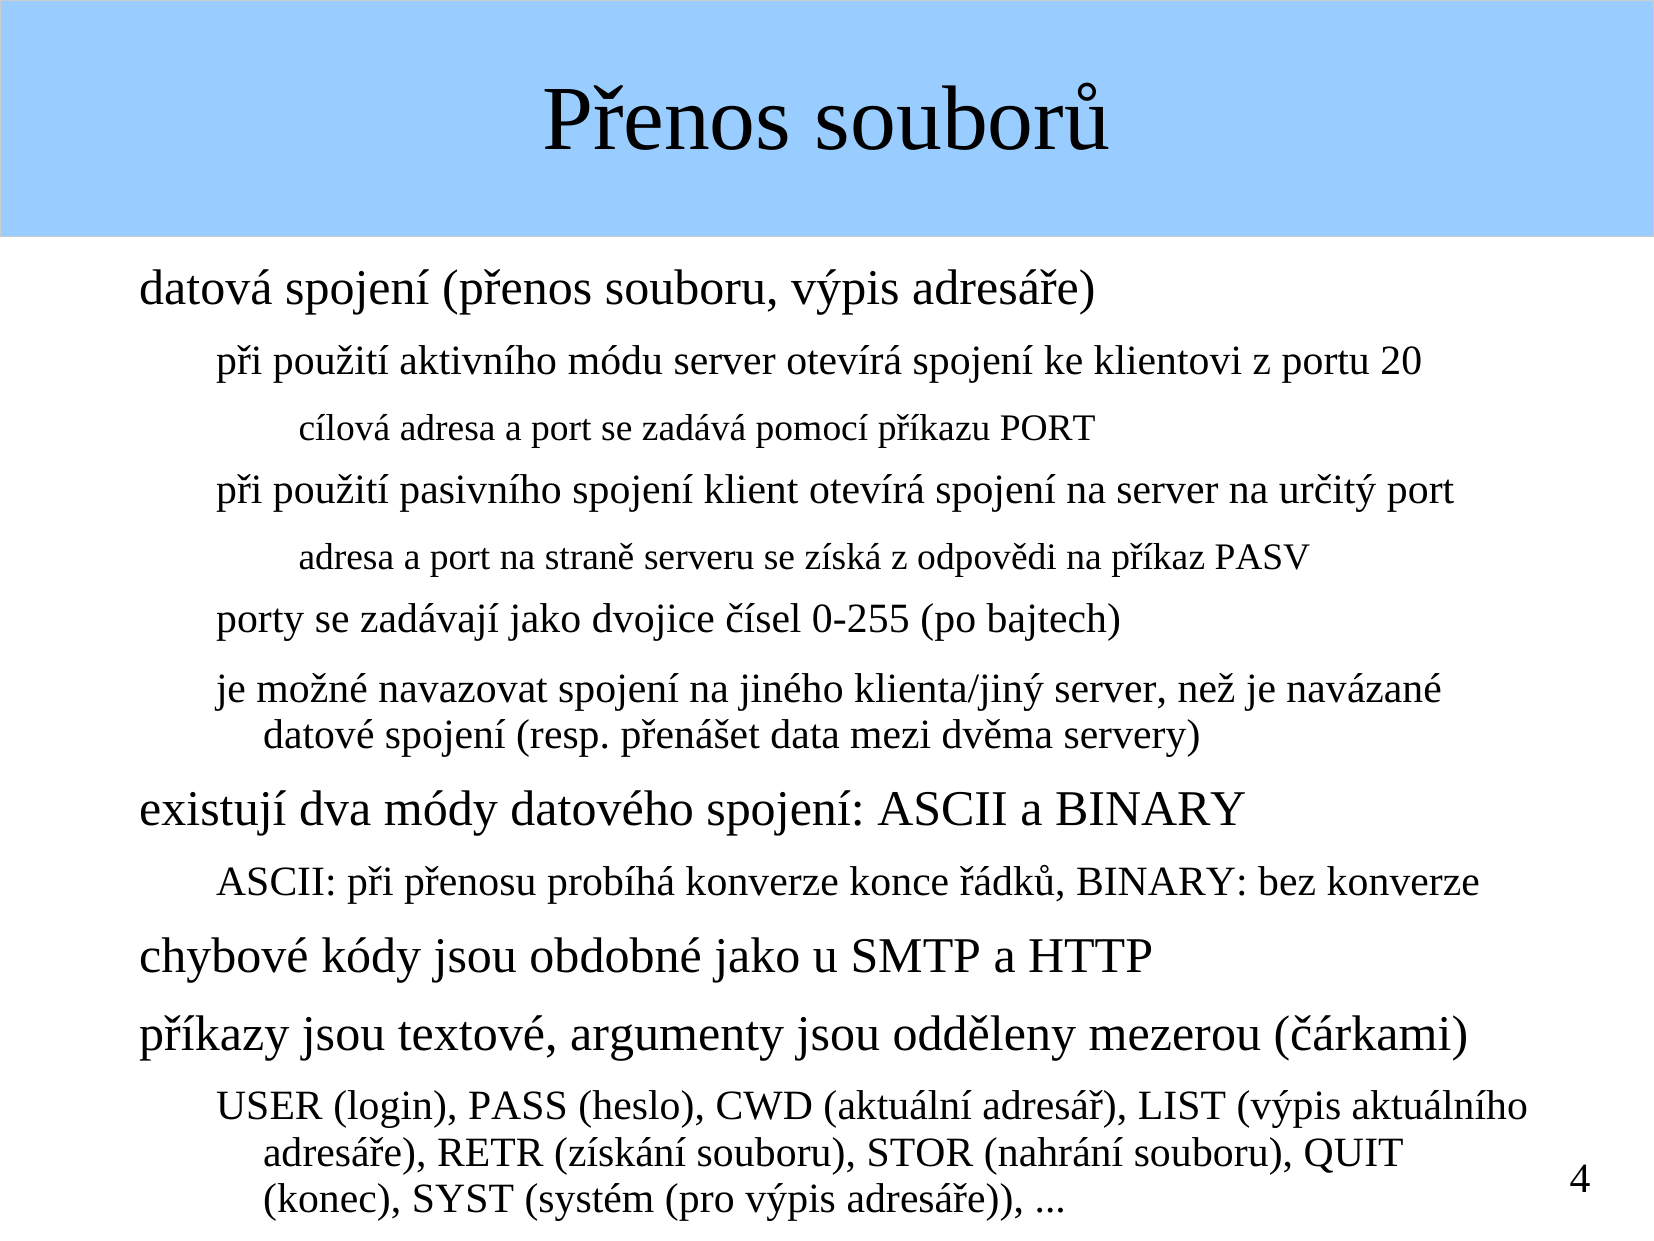

# Přenos souborů
datová spojení (přenos souboru, výpis adresáře)
při použití aktivního módu server otevírá spojení ke klientovi z portu 20
cílová adresa a port se zadává pomocí příkazu PORT
při použití pasivního spojení klient otevírá spojení na server na určitý port
adresa a port na straně serveru se získá z odpovědi na příkaz PASV
porty se zadávají jako dvojice čísel 0-255 (po bajtech)
je možné navazovat spojení na jiného klienta/jiný server, než je navázané datové spojení (resp. přenášet data mezi dvěma servery)
existují dva módy datového spojení: ASCII a BINARY
ASCII: při přenosu probíhá konverze konce řádků, BINARY: bez konverze
chybové kódy jsou obdobné jako u SMTP a HTTP
příkazy jsou textové, argumenty jsou odděleny mezerou (čárkami)
USER (login), PASS (heslo), CWD (aktuální adresář), LIST (výpis aktuálního adresáře), RETR (získání souboru), STOR (nahrání souboru), QUIT (konec), SYST (systém (pro výpis adresáře)), ...